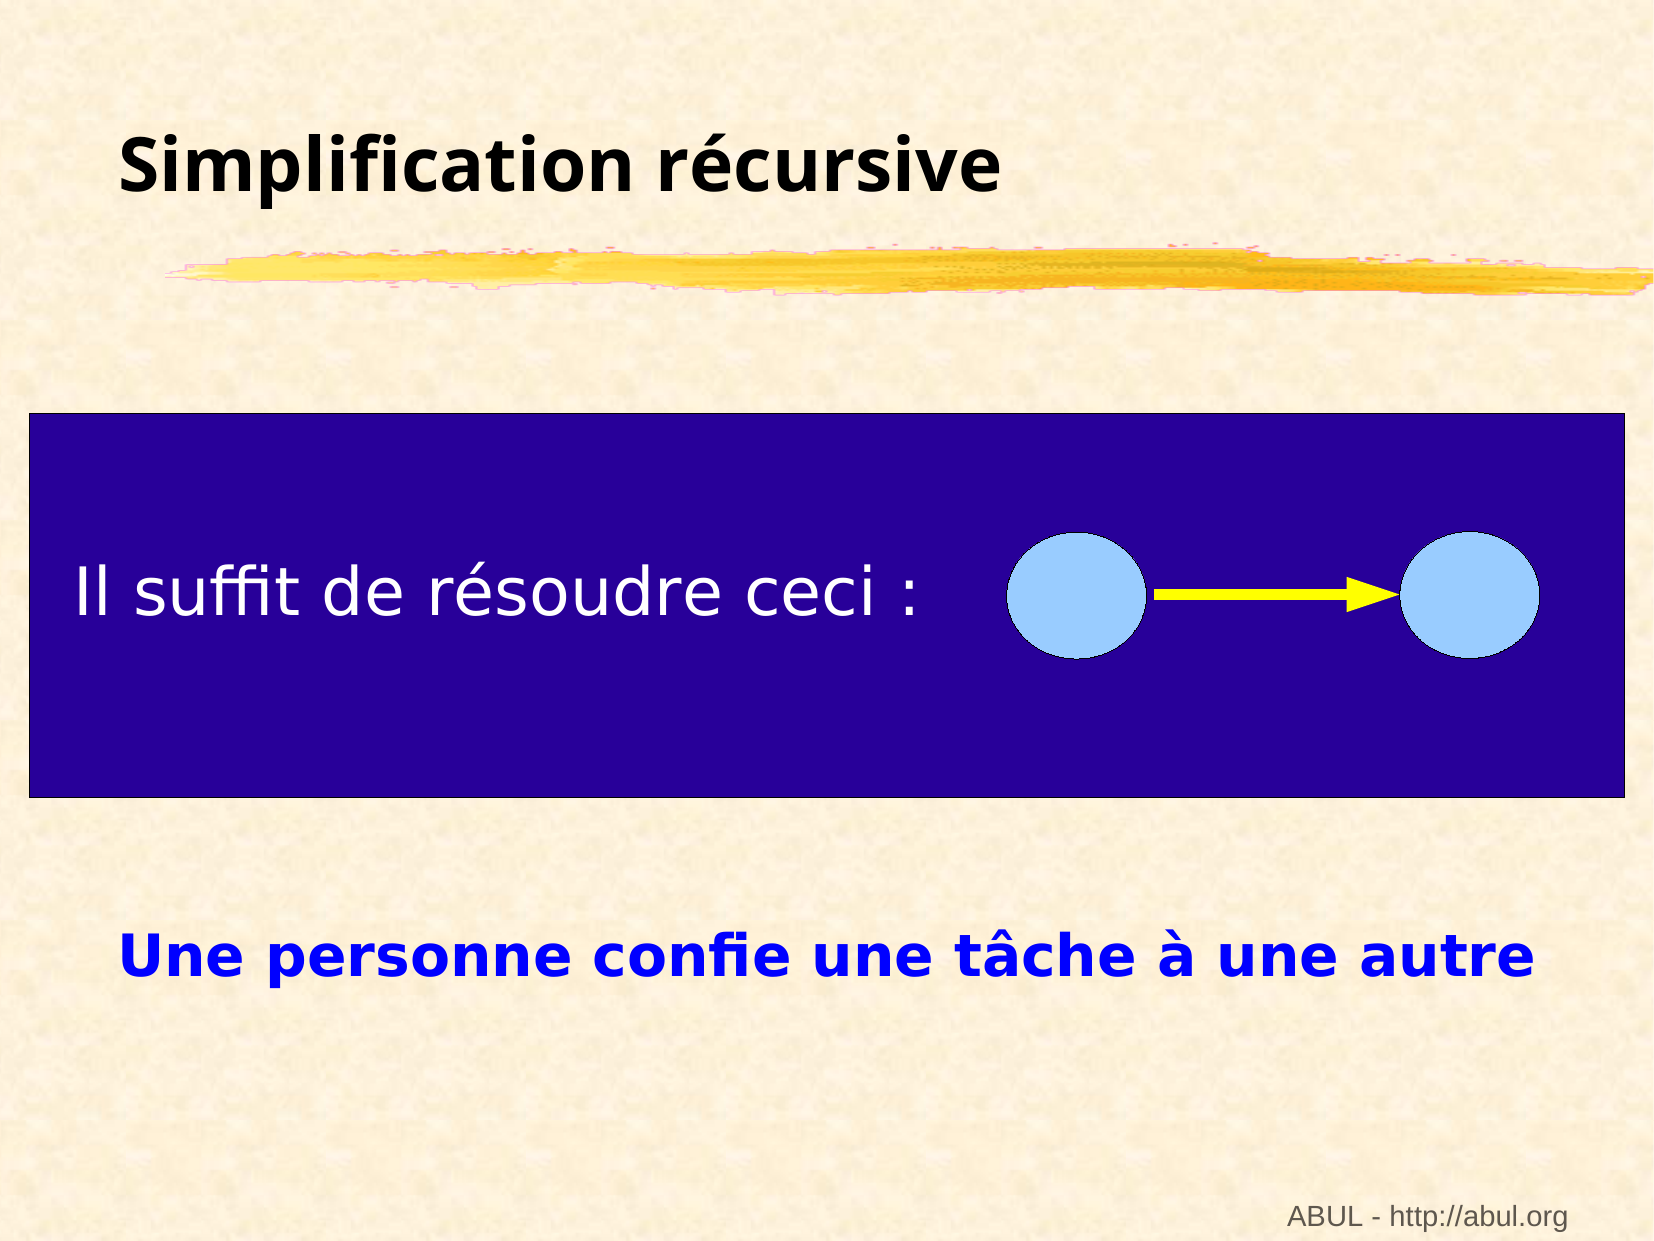

# Simplification récursive
Il suffit de résoudre ceci :
Une personne confie une tâche à une autre